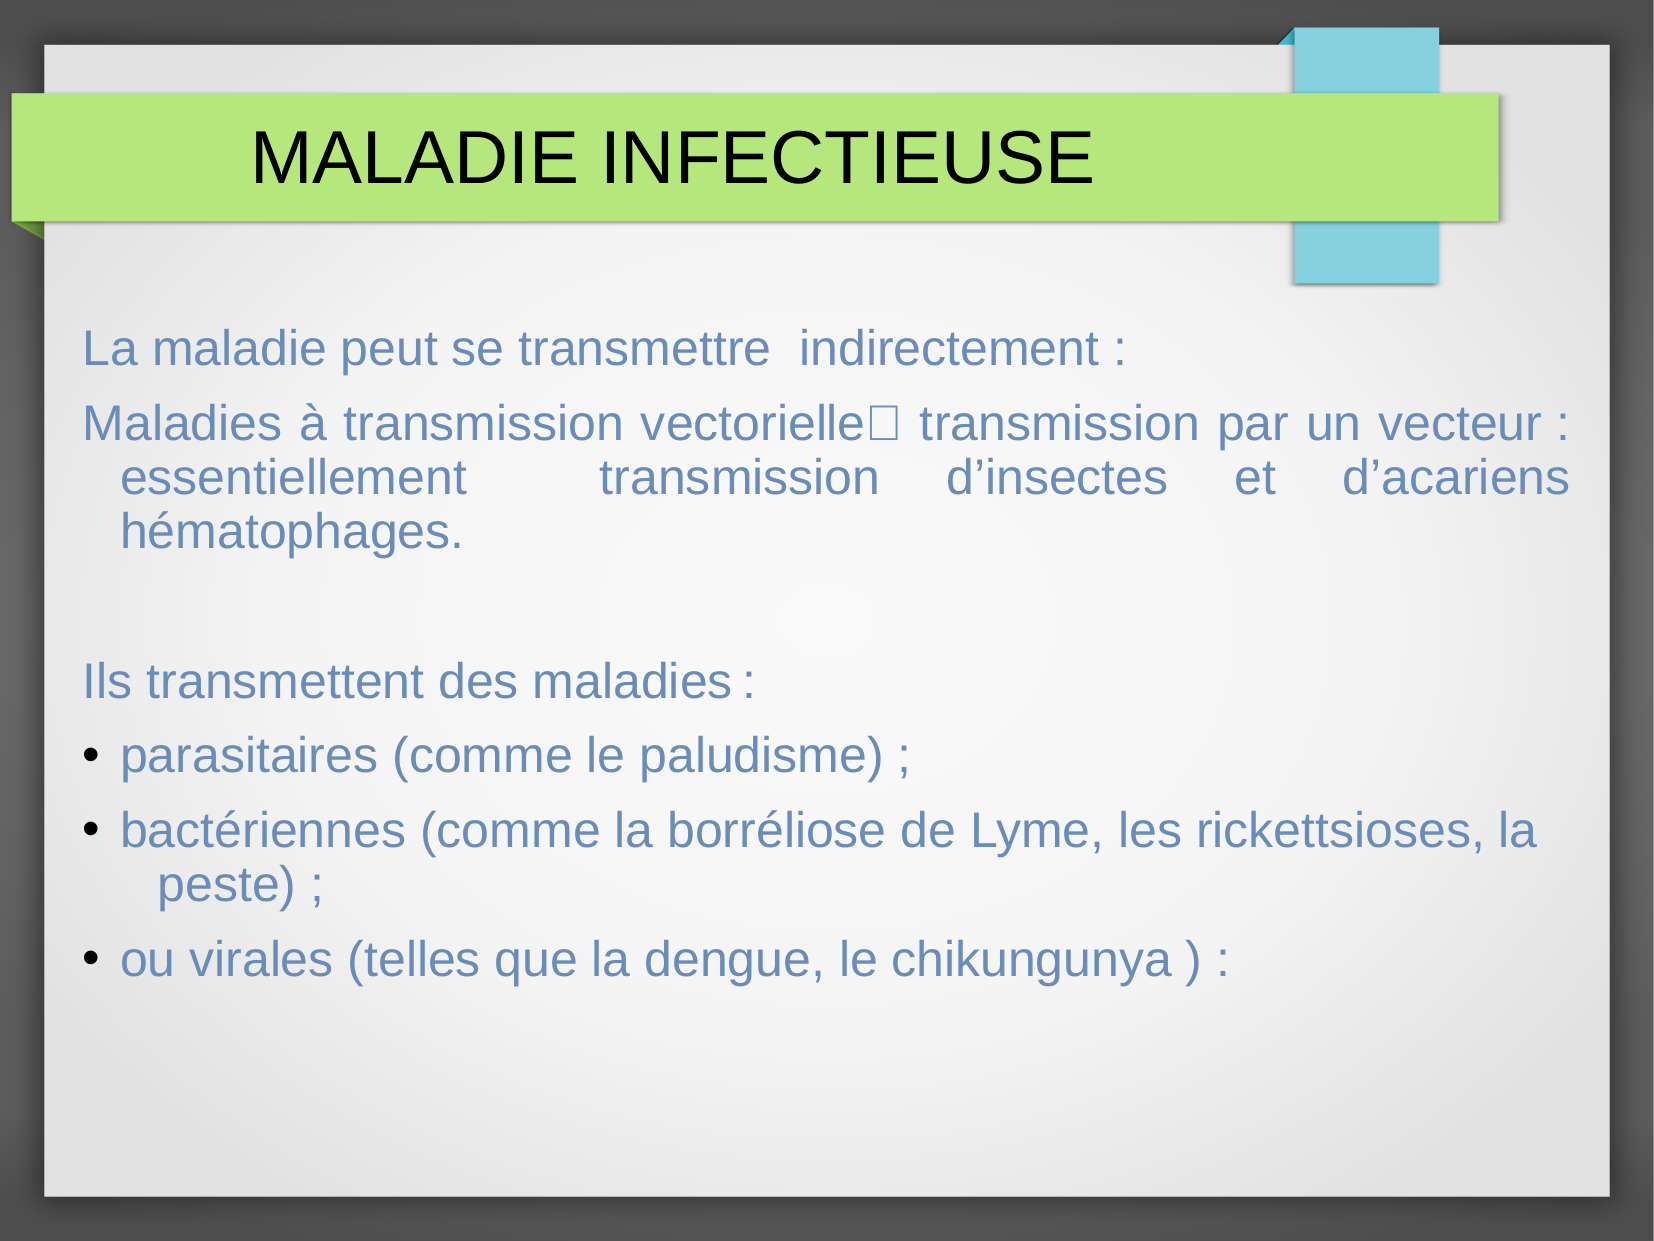

# MALADIE INFECTIEUSE
La maladie peut se transmettre indirectement :
Maladies à transmission vectorielle transmission par un vecteur : essentiellement transmission d’insectes et d’acariens hématophages.
Ils transmettent des maladies :
parasitaires (comme le paludisme) ;
bactériennes (comme la borréliose de Lyme, les rickettsioses, la peste) ;
ou virales (telles que la dengue, le chikungunya ) :